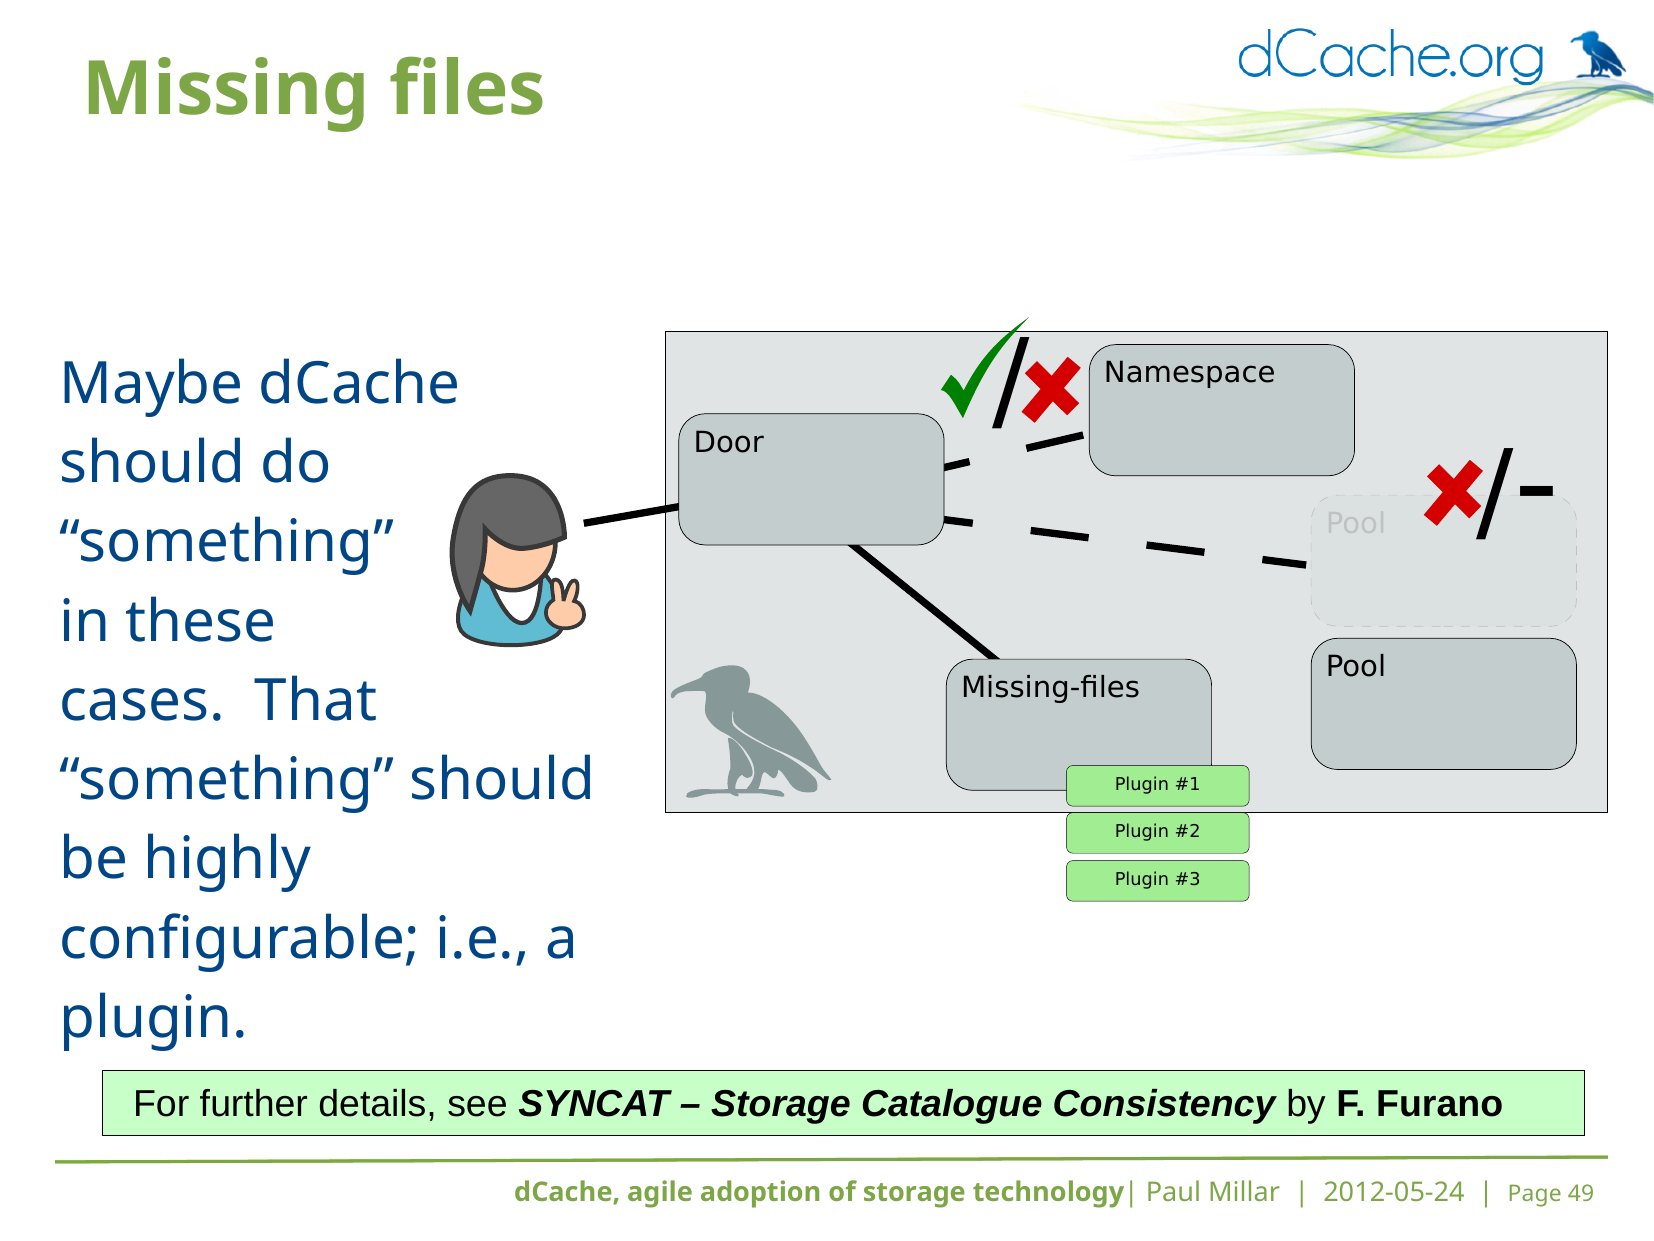

# Missing files
Maybe dCache
should do
“something”
in these
cases. That
“something” should
be highly
configurable; i.e., a
plugin.
For further details, see SYNCAT – Storage Catalogue Consistency by F. Furano
49